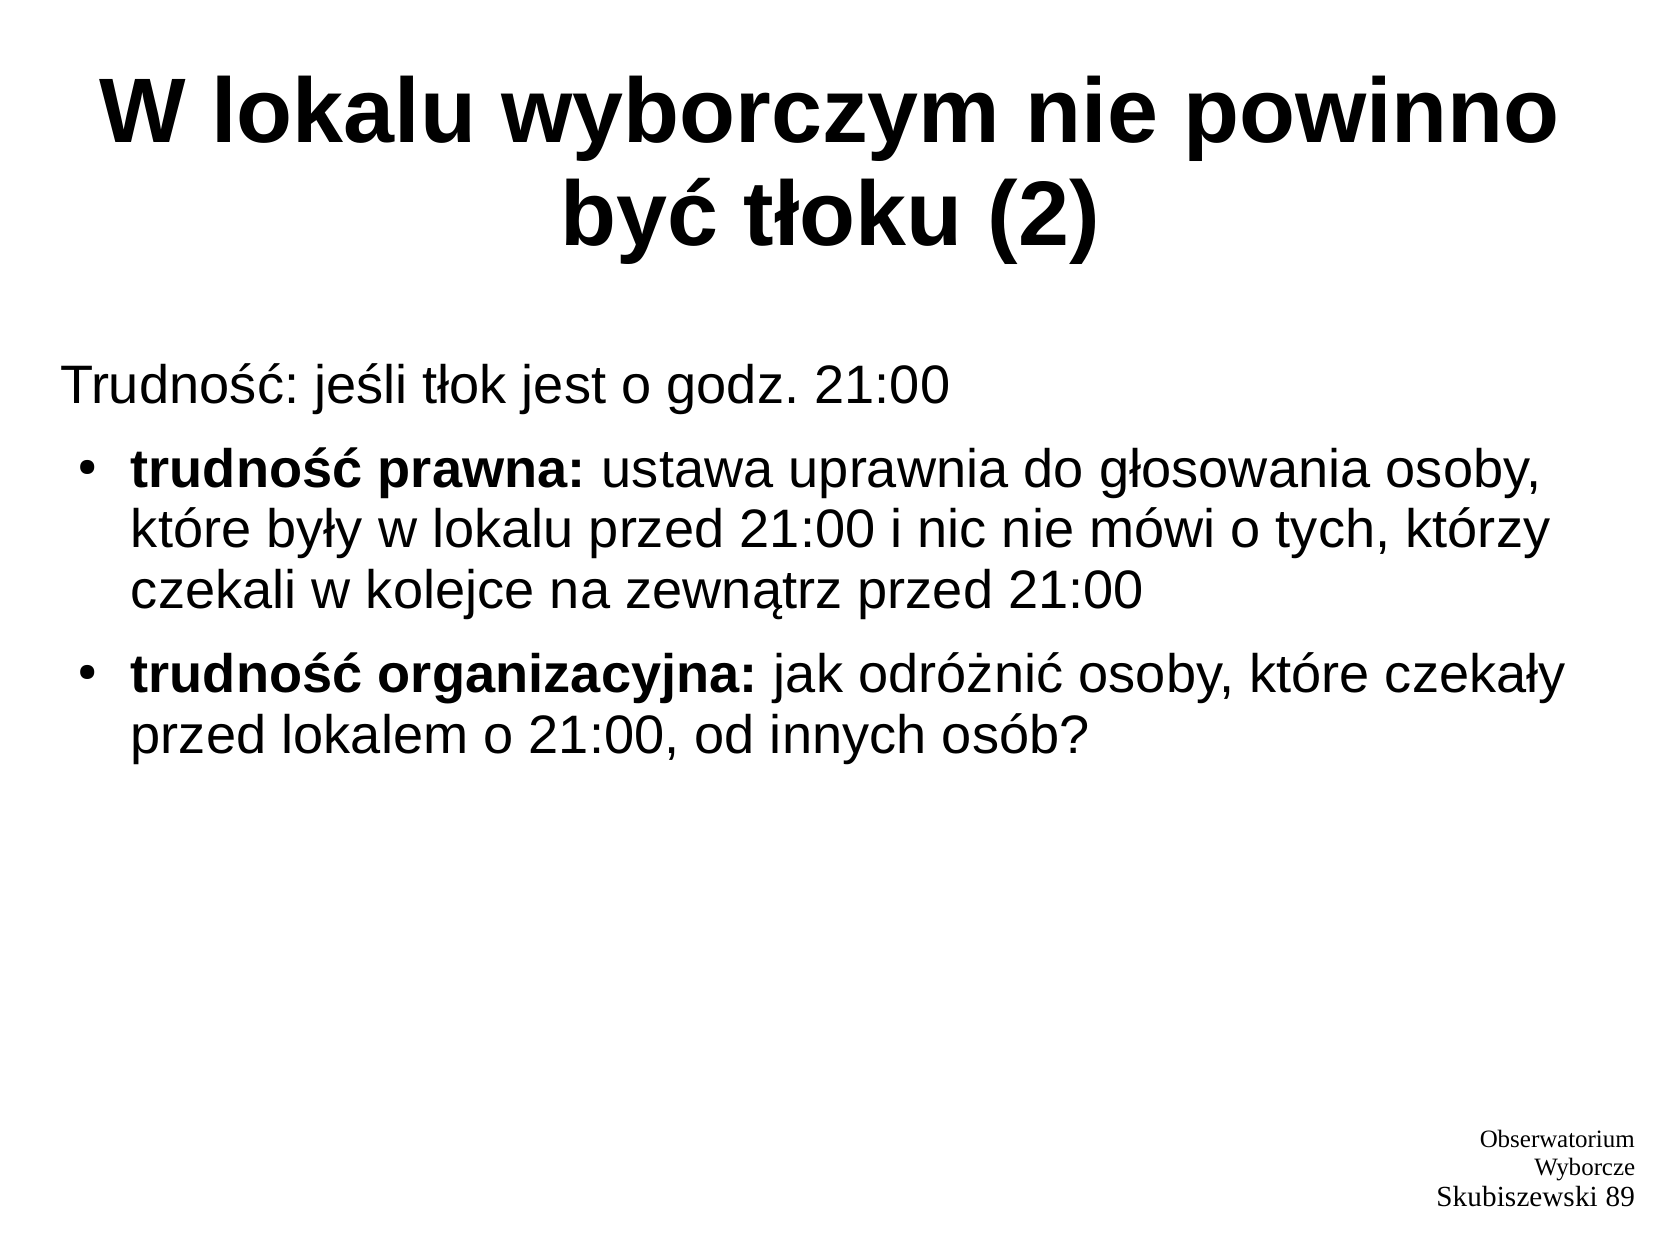

# W lokalu wyborczym nie powinno być tłoku (2)
Trudność: jeśli tłok jest o godz. 21:00
trudność prawna: ustawa uprawnia do głosowania osoby, które były w lokalu przed 21:00 i nic nie mówi o tych, którzy czekali w kolejce na zewnątrz przed 21:00
trudność organizacyjna: jak odróżnić osoby, które czekały przed lokalem o 21:00, od innych osób?
89